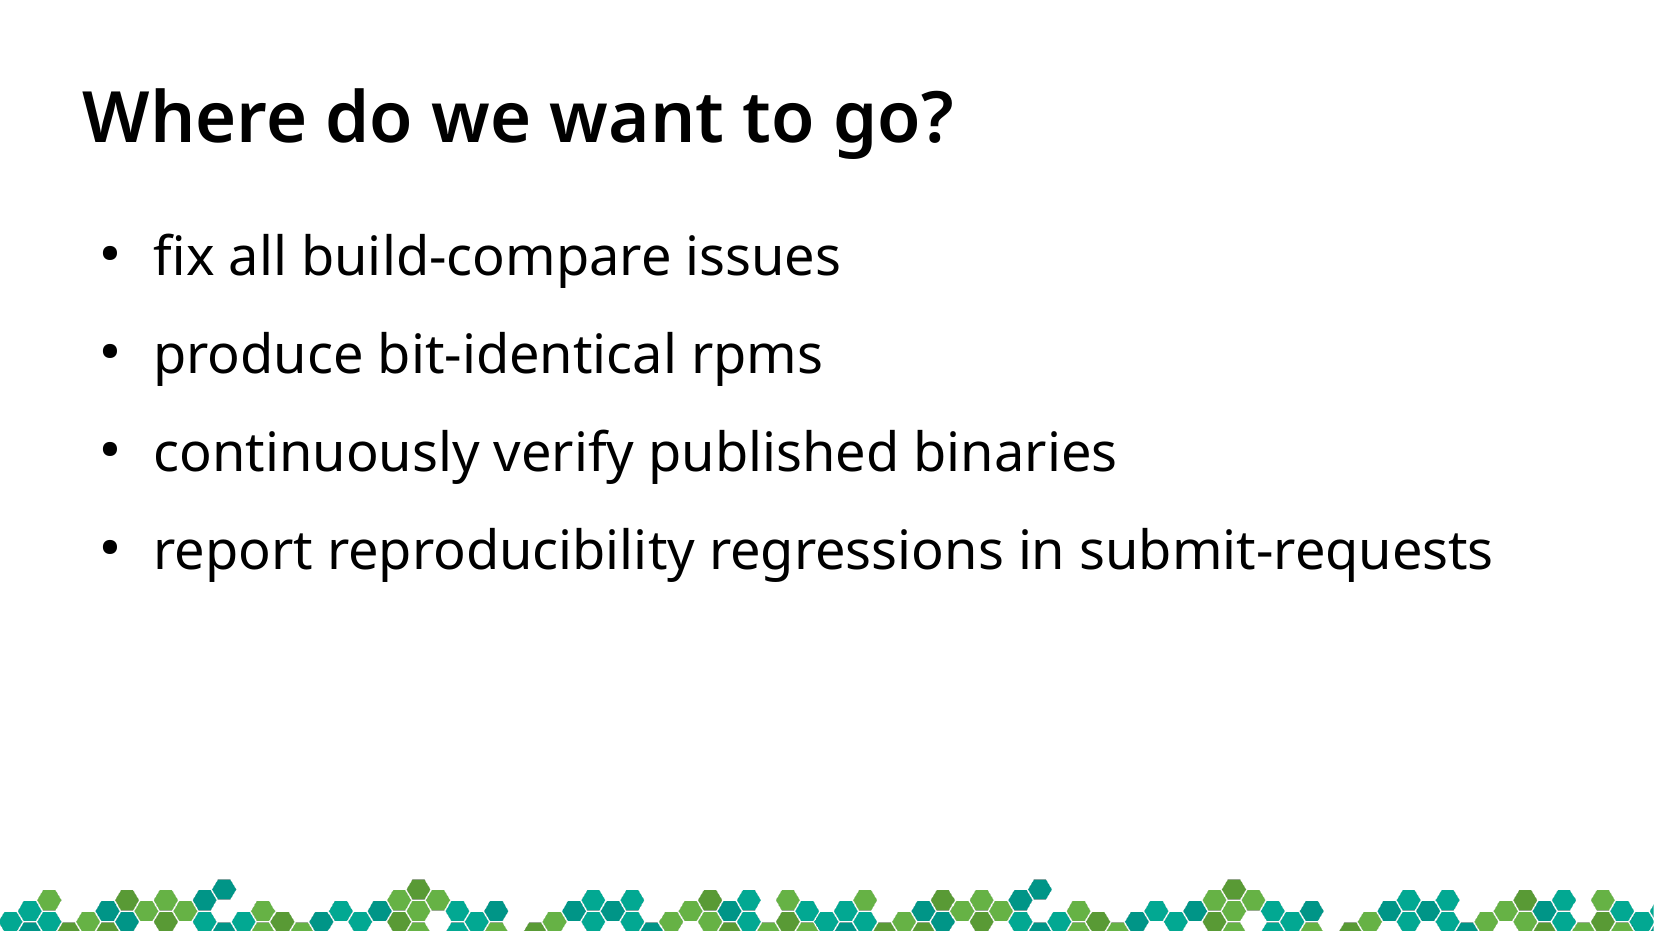

# Where do we want to go?
fix all build-compare issues
produce bit-identical rpms
continuously verify published binaries
report reproducibility regressions in submit-requests